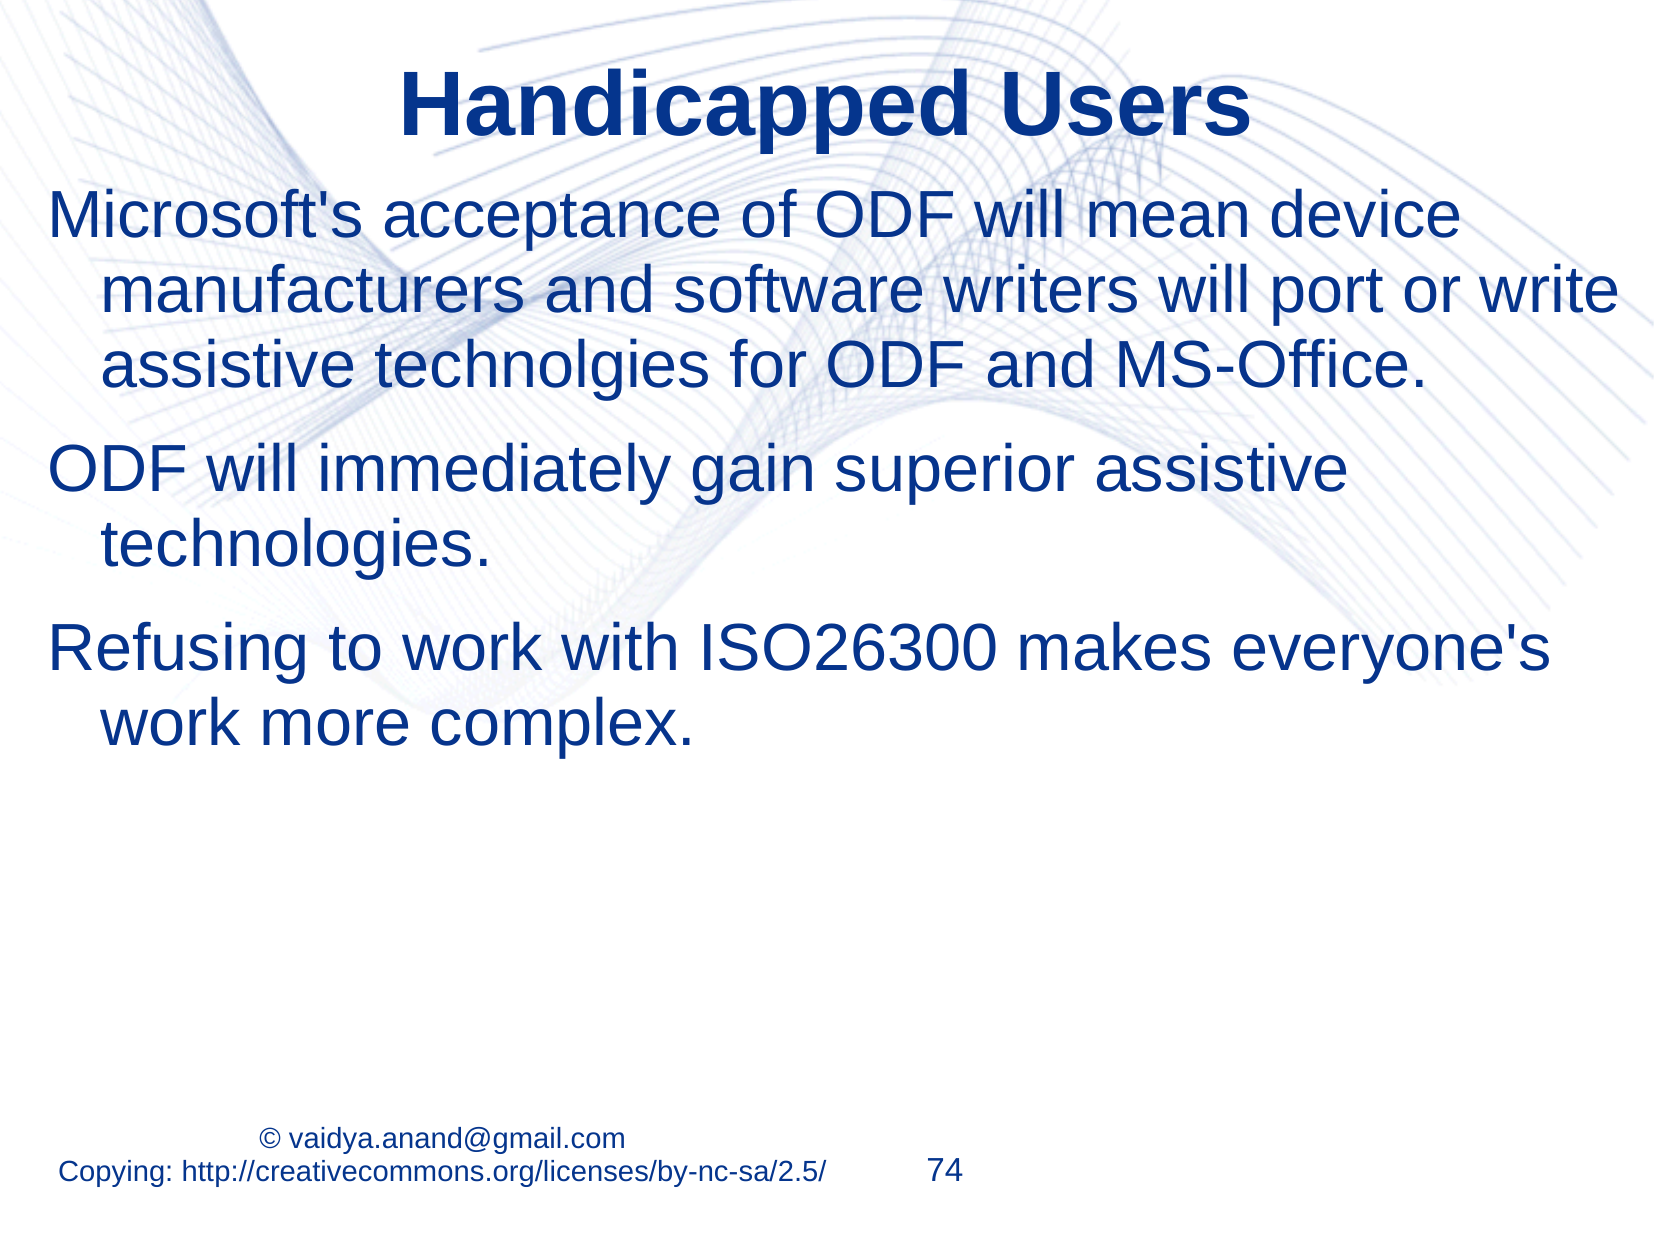

# Handicapped Users
Microsoft's acceptance of ODF will mean device manufacturers and software writers will port or write assistive technolgies for ODF and MS-Office.
ODF will immediately gain superior assistive technologies.
Refusing to work with ISO26300 makes everyone's work more complex.
http://www.broffice.org
74